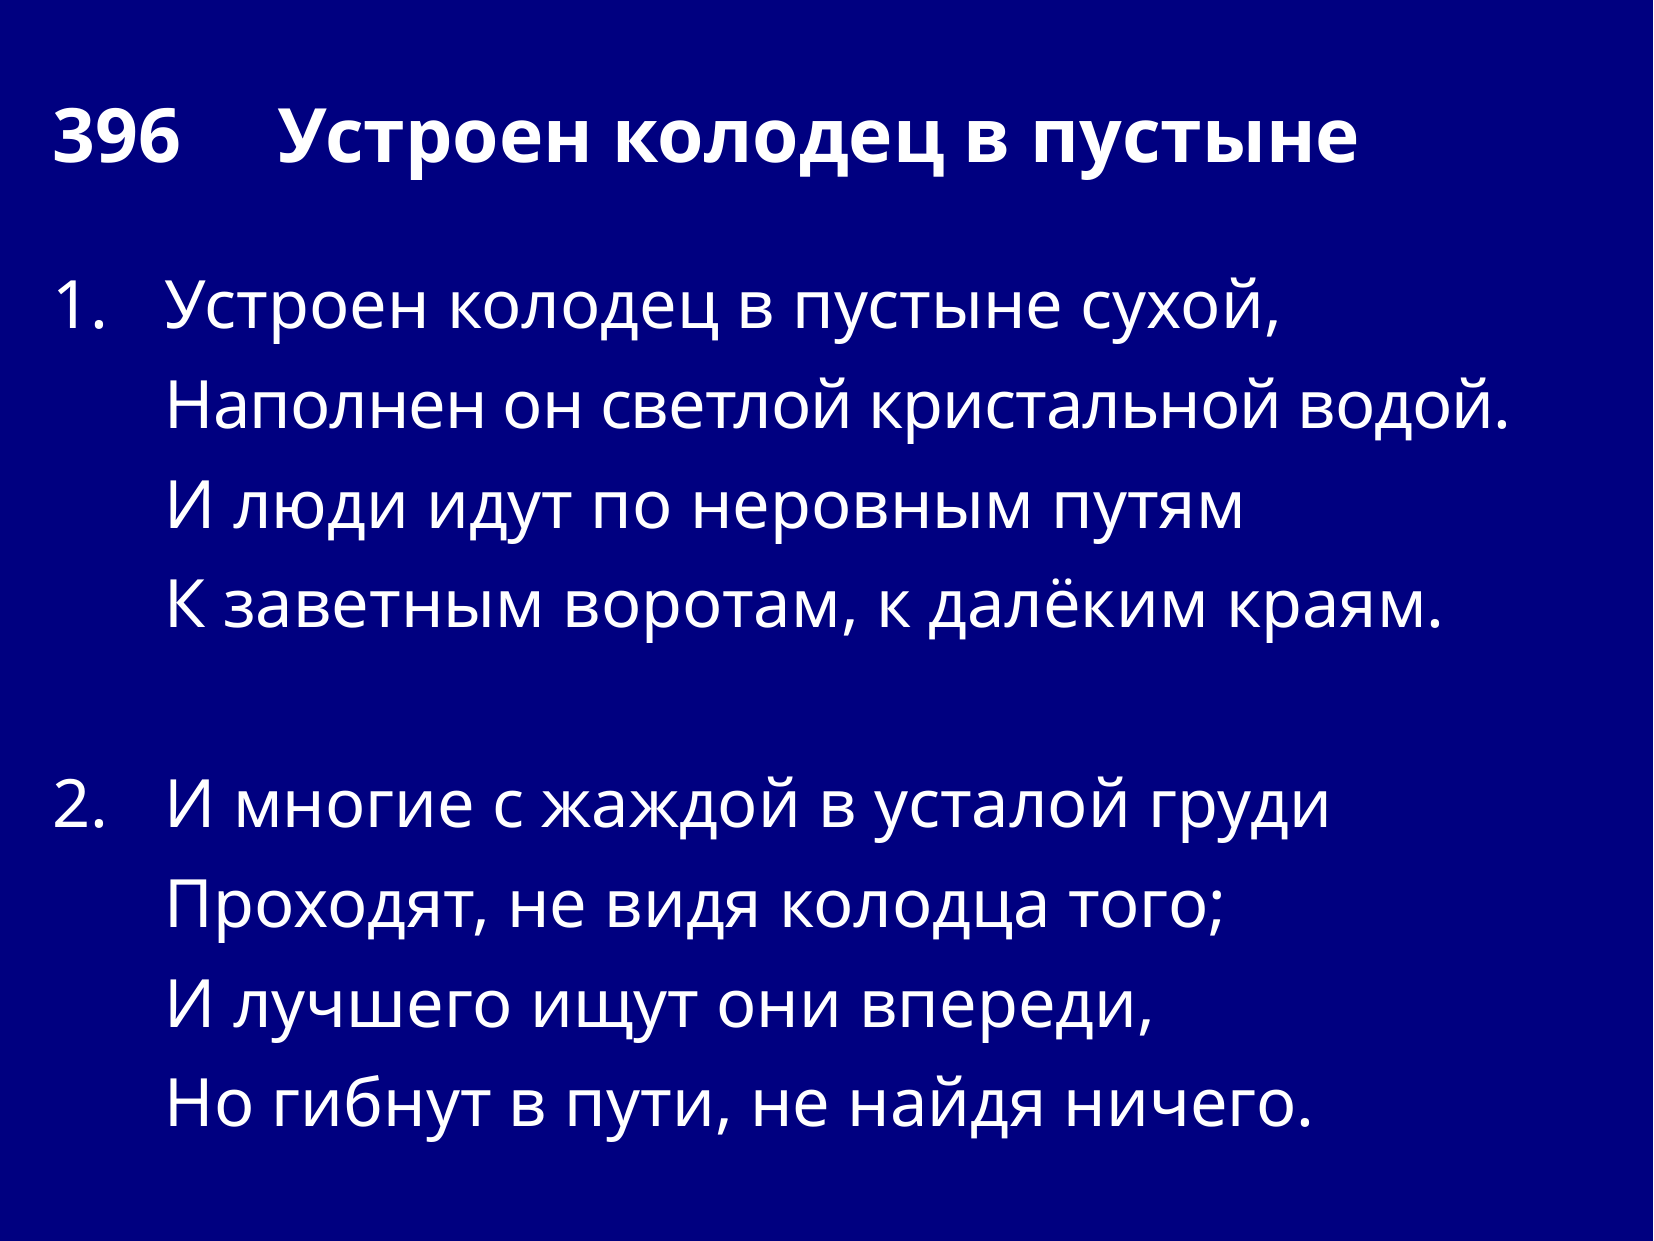

396	Устроен колодец в пустыне
1.	Устроен колодец в пустыне сухой,
	Наполнен он светлой кристальной водой.
	И люди идут по неровным путям
	К заветным воротам, к далёким краям.
2.	И многие с жаждой в усталой груди
	Проходят, не видя колодца того;
	И лучшего ищут они впереди,
	Но гибнут в пути, не найдя ничего.